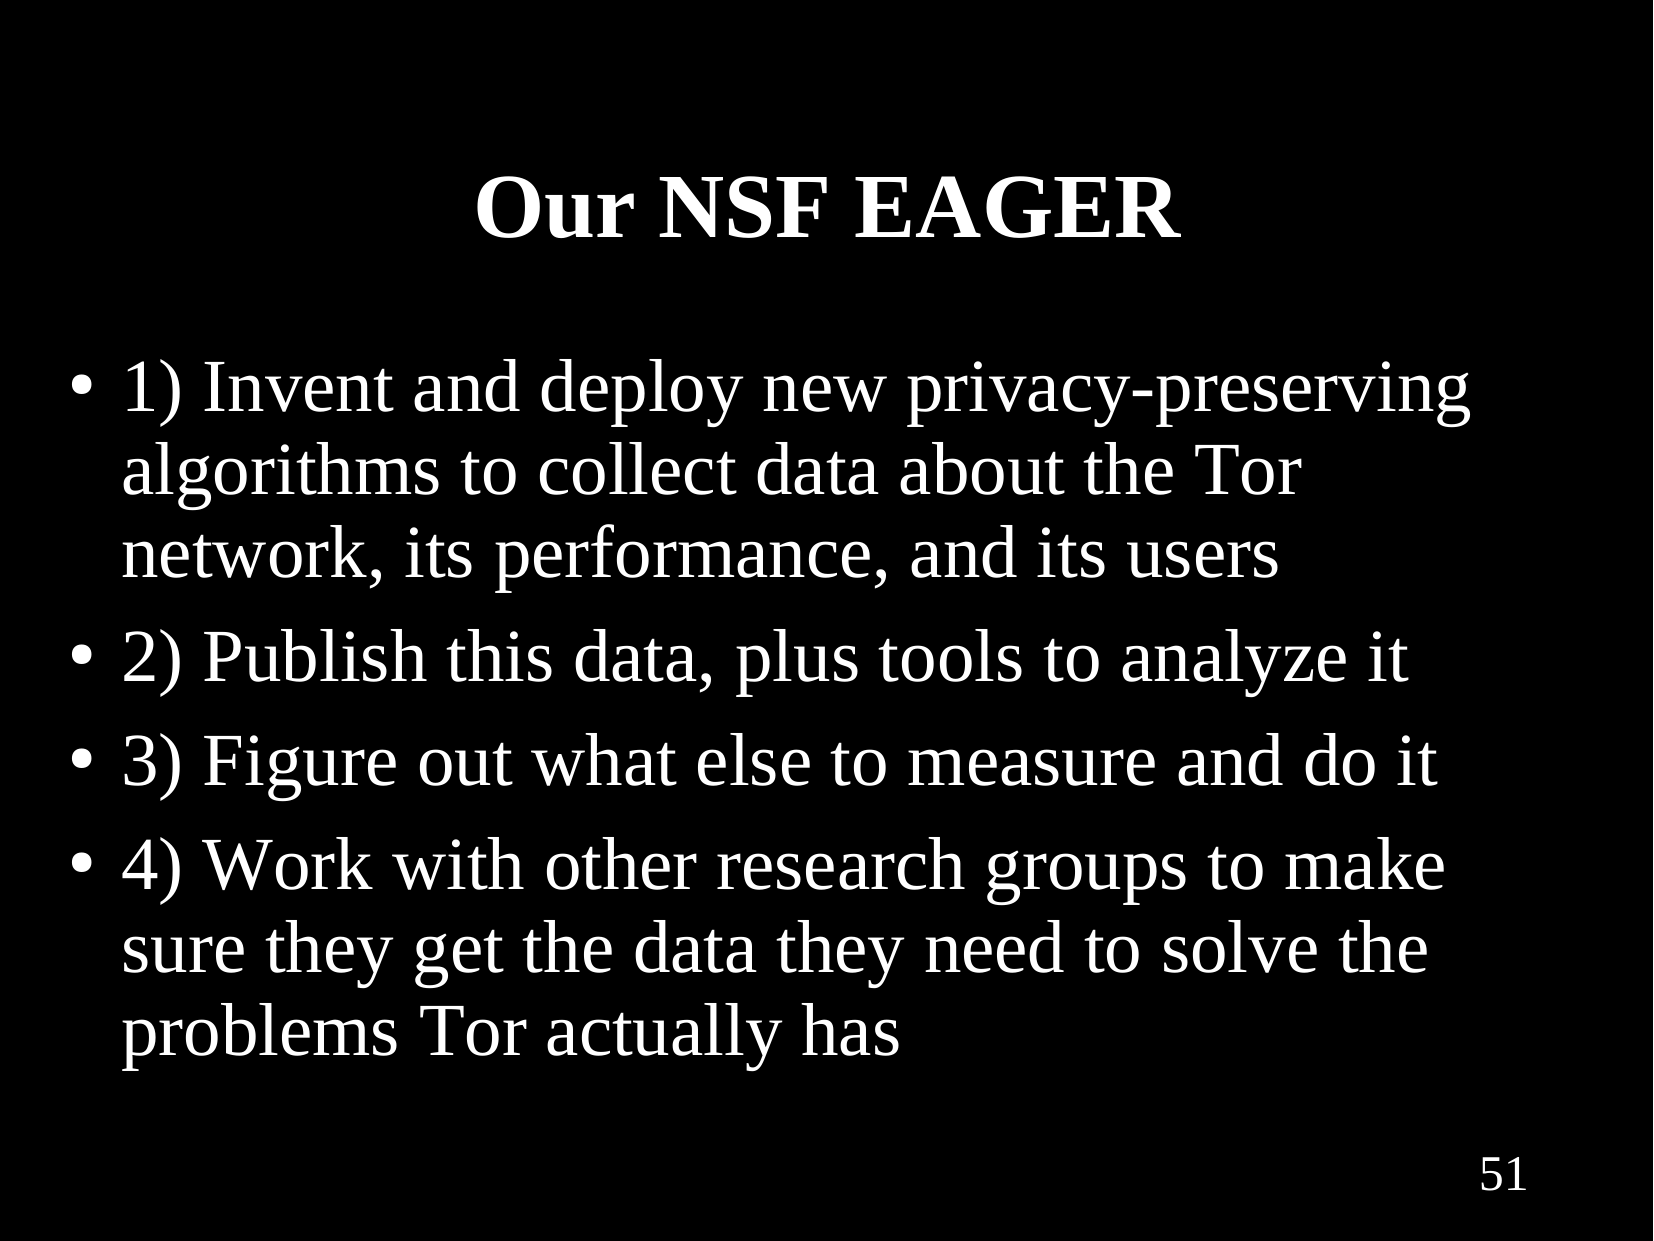

# Our NSF EAGER
1) Invent and deploy new privacy-preserving algorithms to collect data about the Tor network, its performance, and its users
2) Publish this data, plus tools to analyze it
3) Figure out what else to measure and do it
4) Work with other research groups to make sure they get the data they need to solve the problems Tor actually has